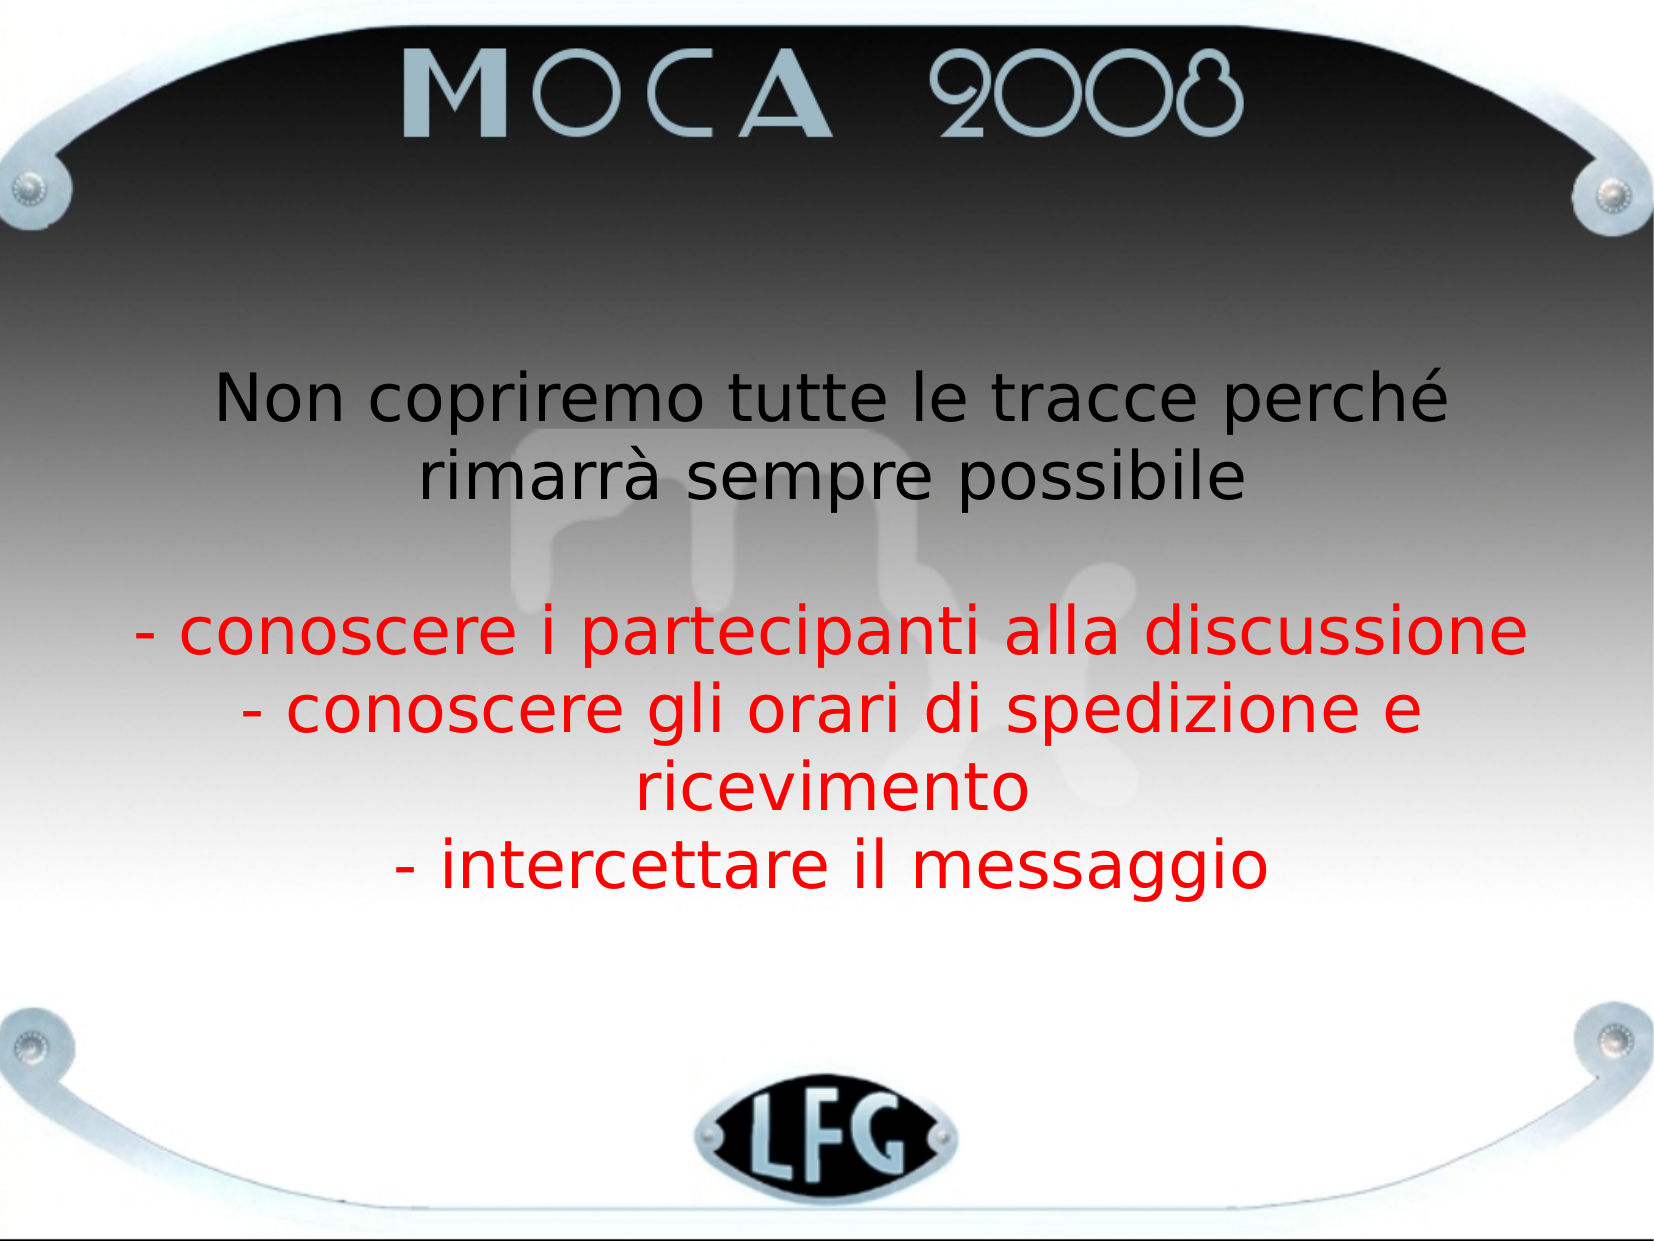

# Non copriremo tutte le tracce perché rimarrà sempre possibile
- conoscere i partecipanti alla discussione
- conoscere gli orari di spedizione e ricevimento
- intercettare il messaggio